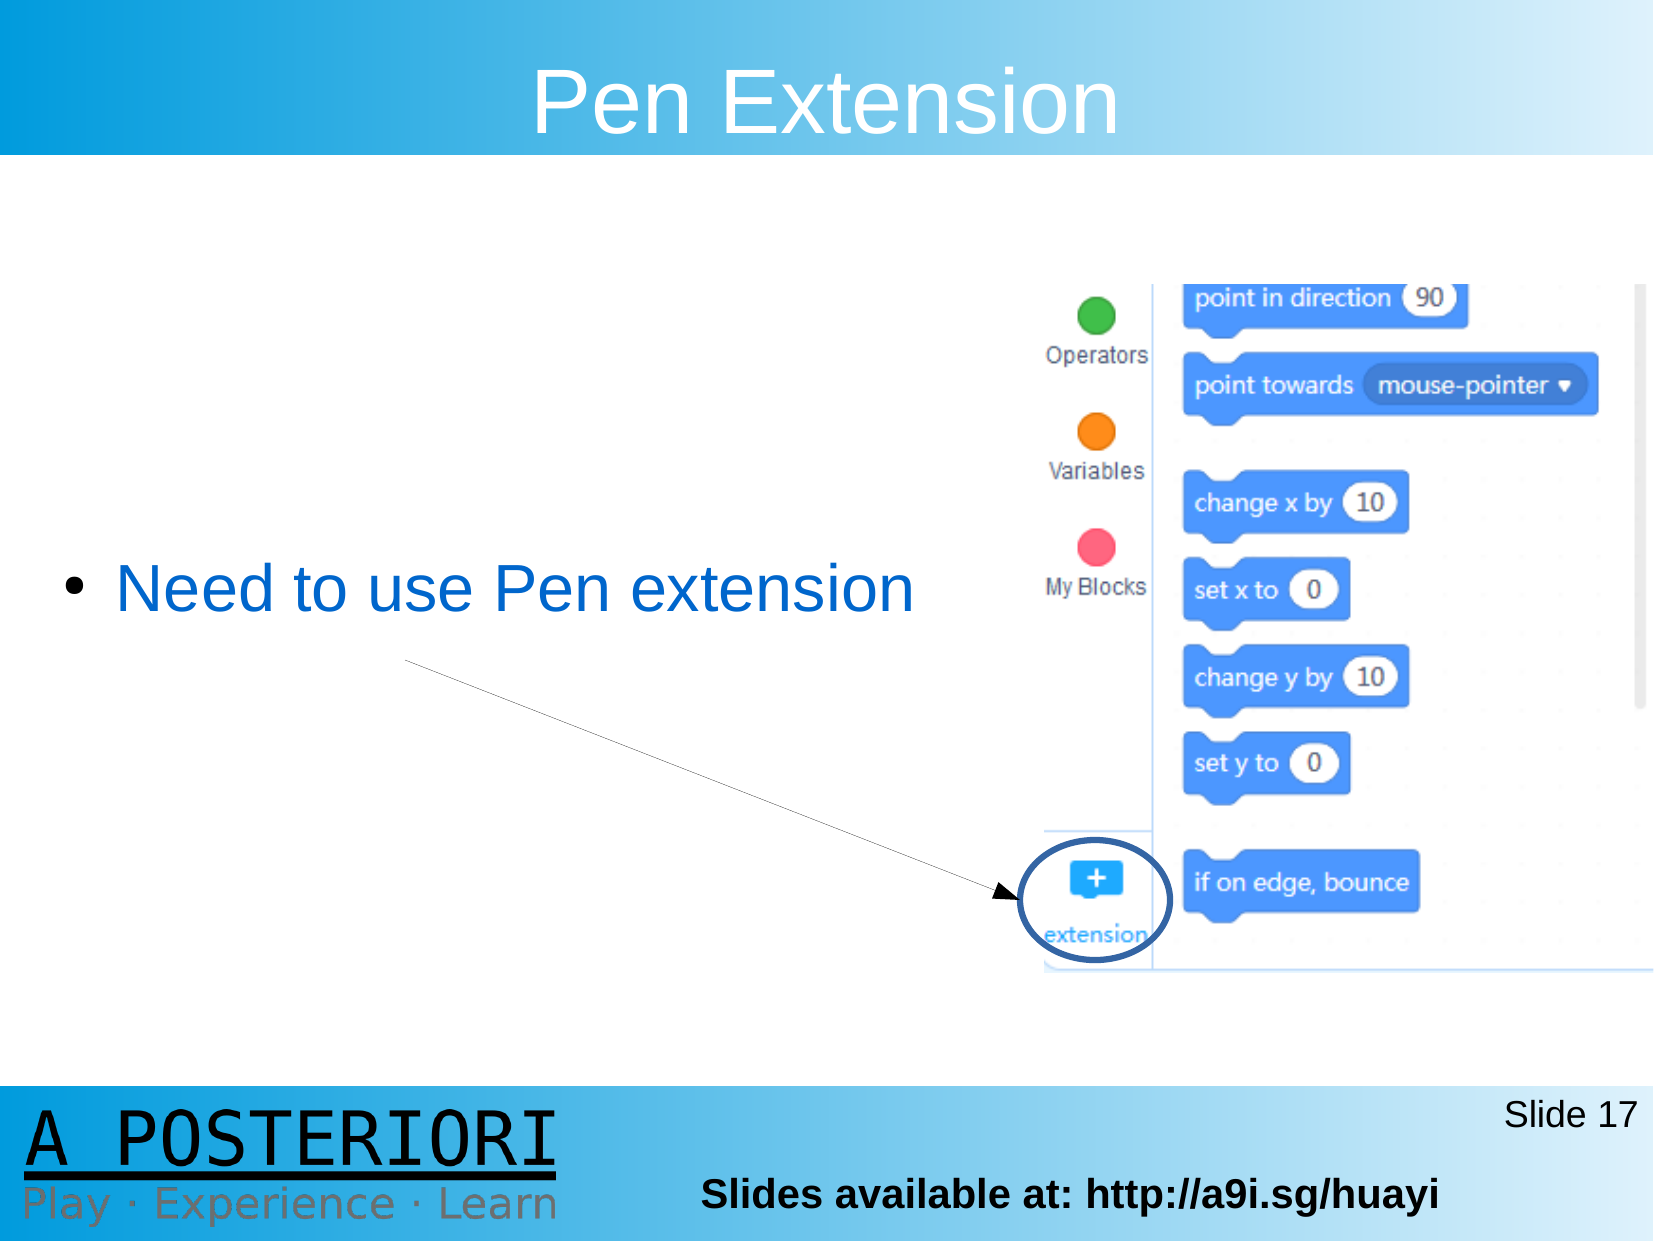

# Pen Extension
Need to use Pen extension